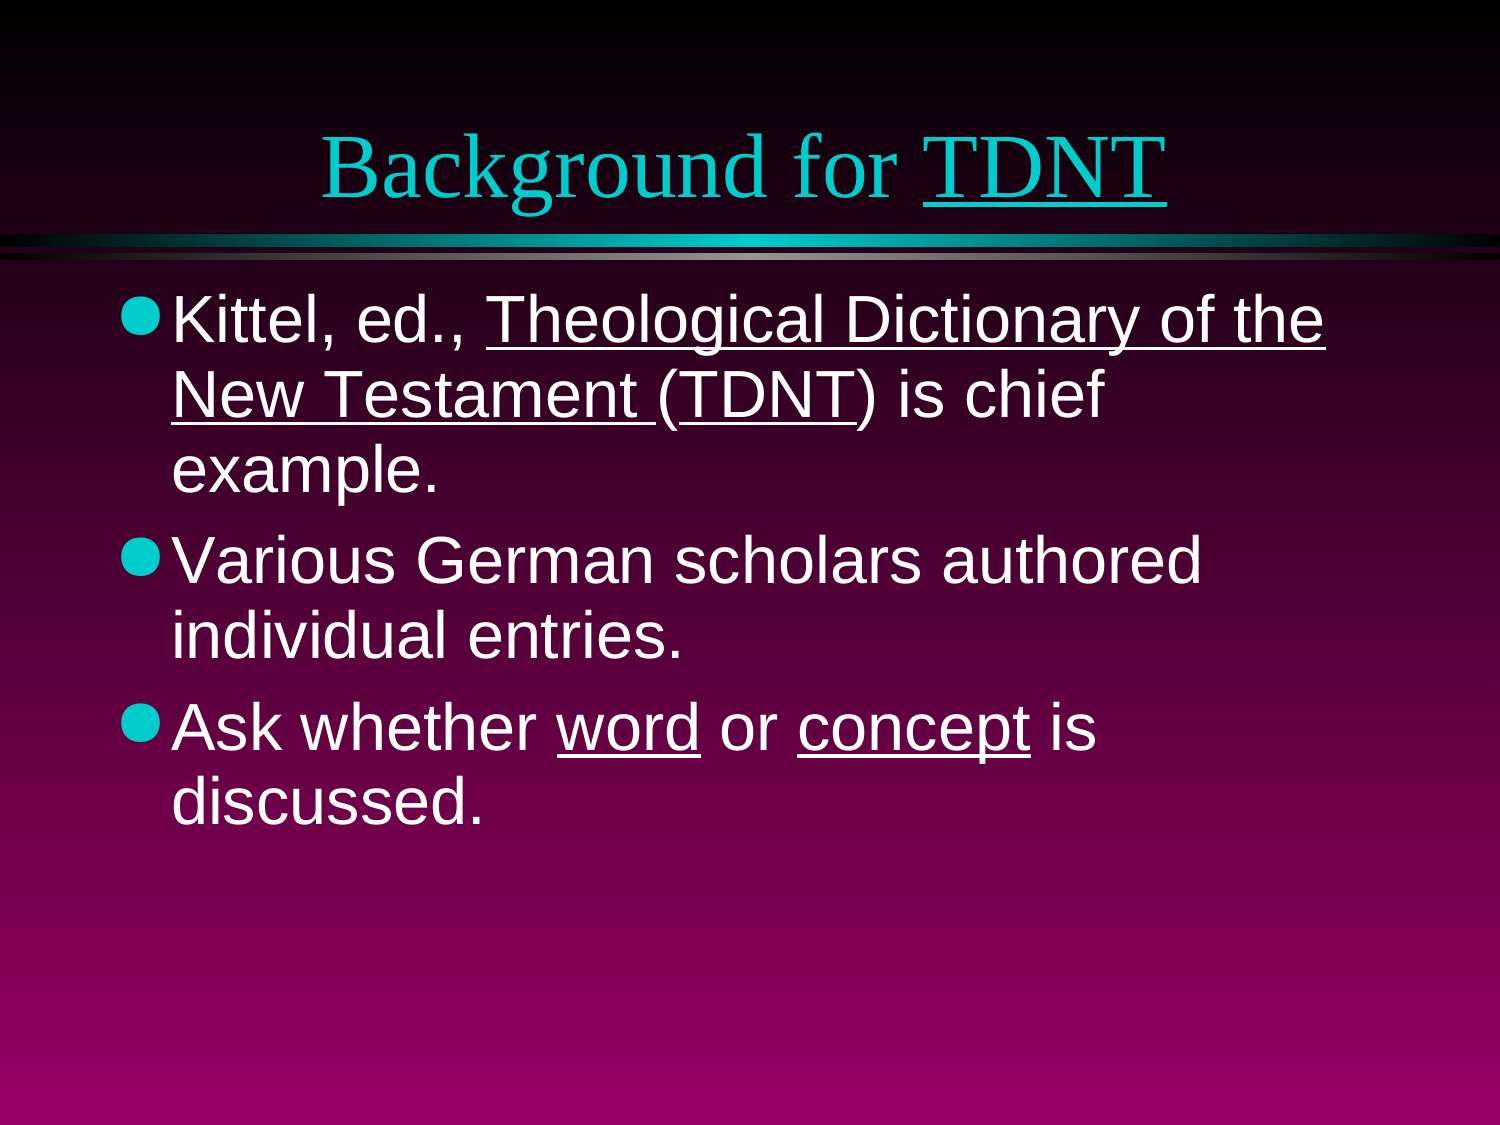

# Background for TDNT
Kittel, ed., Theological Dictionary of the New Testament (TDNT) is chief example.
Various German scholars authored individual entries.
Ask whether word or concept is discussed.